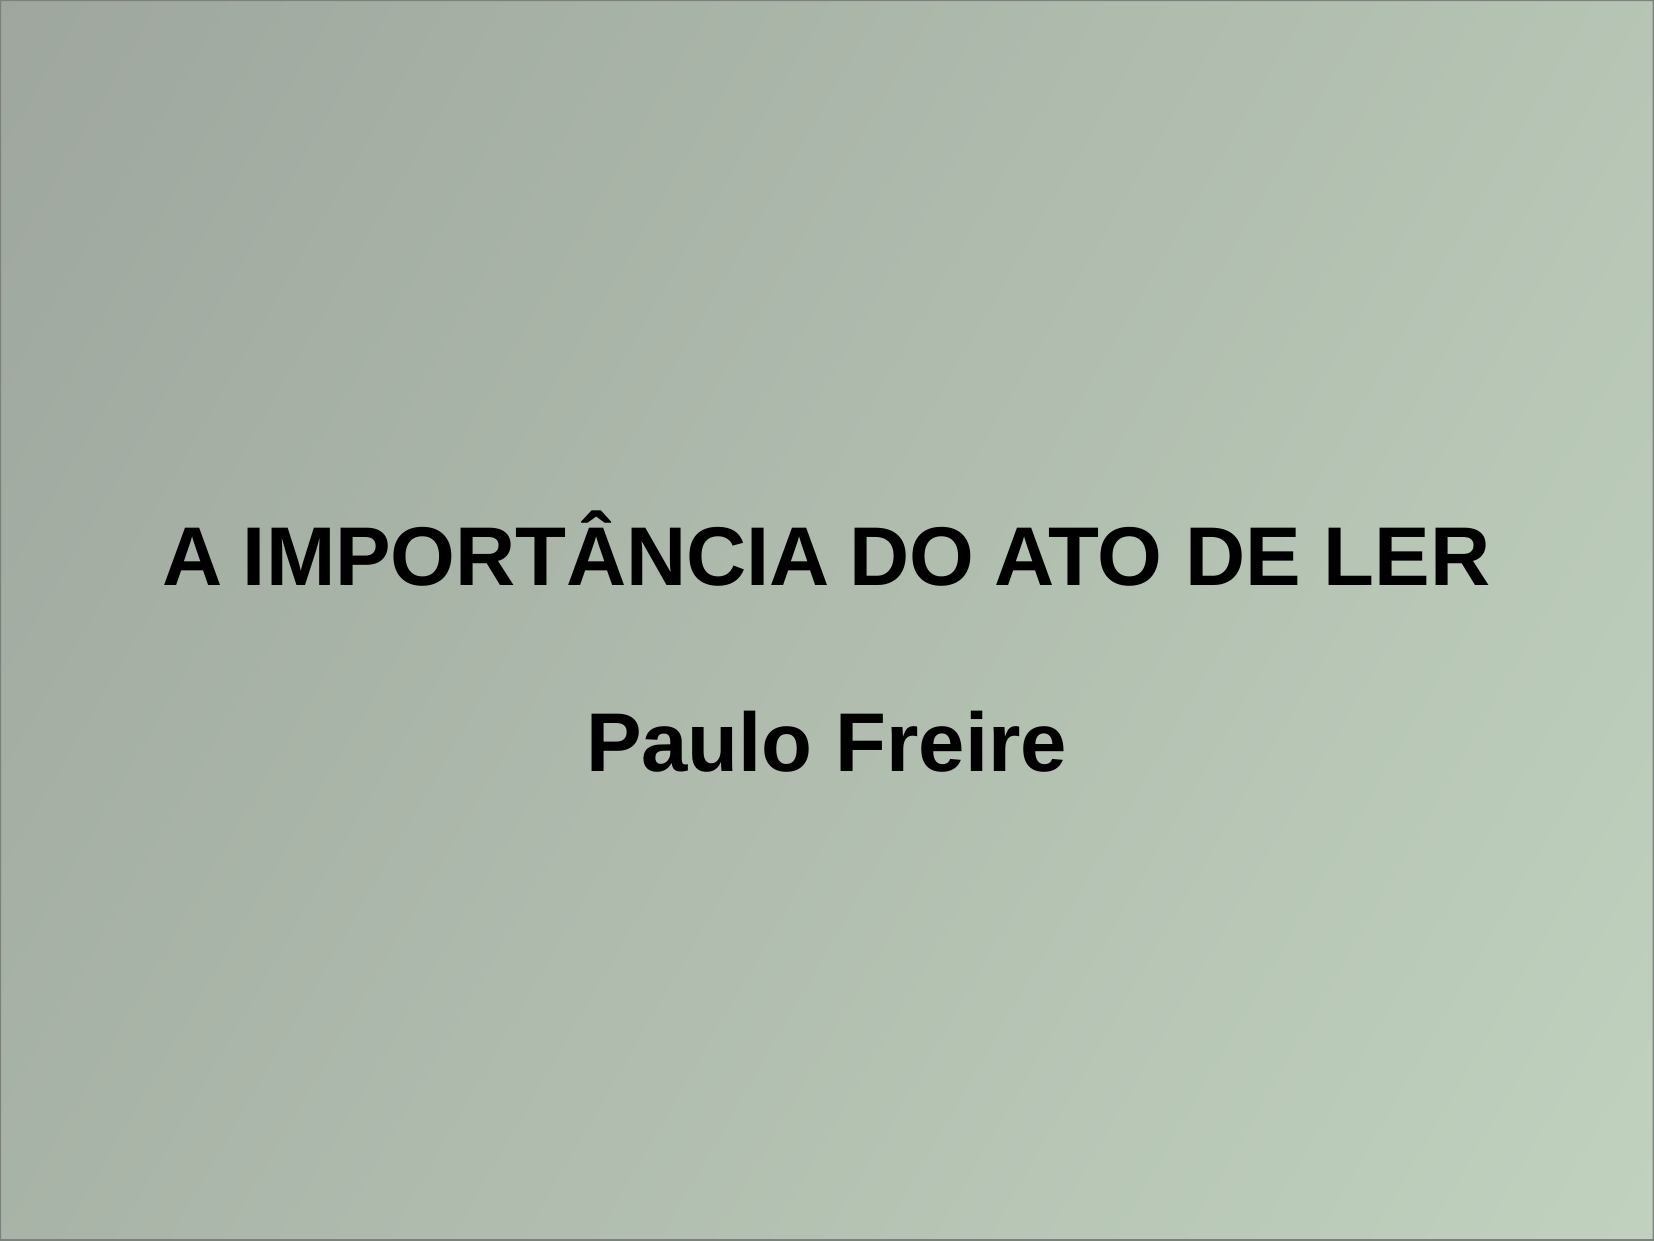

#
A IMPORTÂNCIA DO ATO DE LER
Paulo Freire